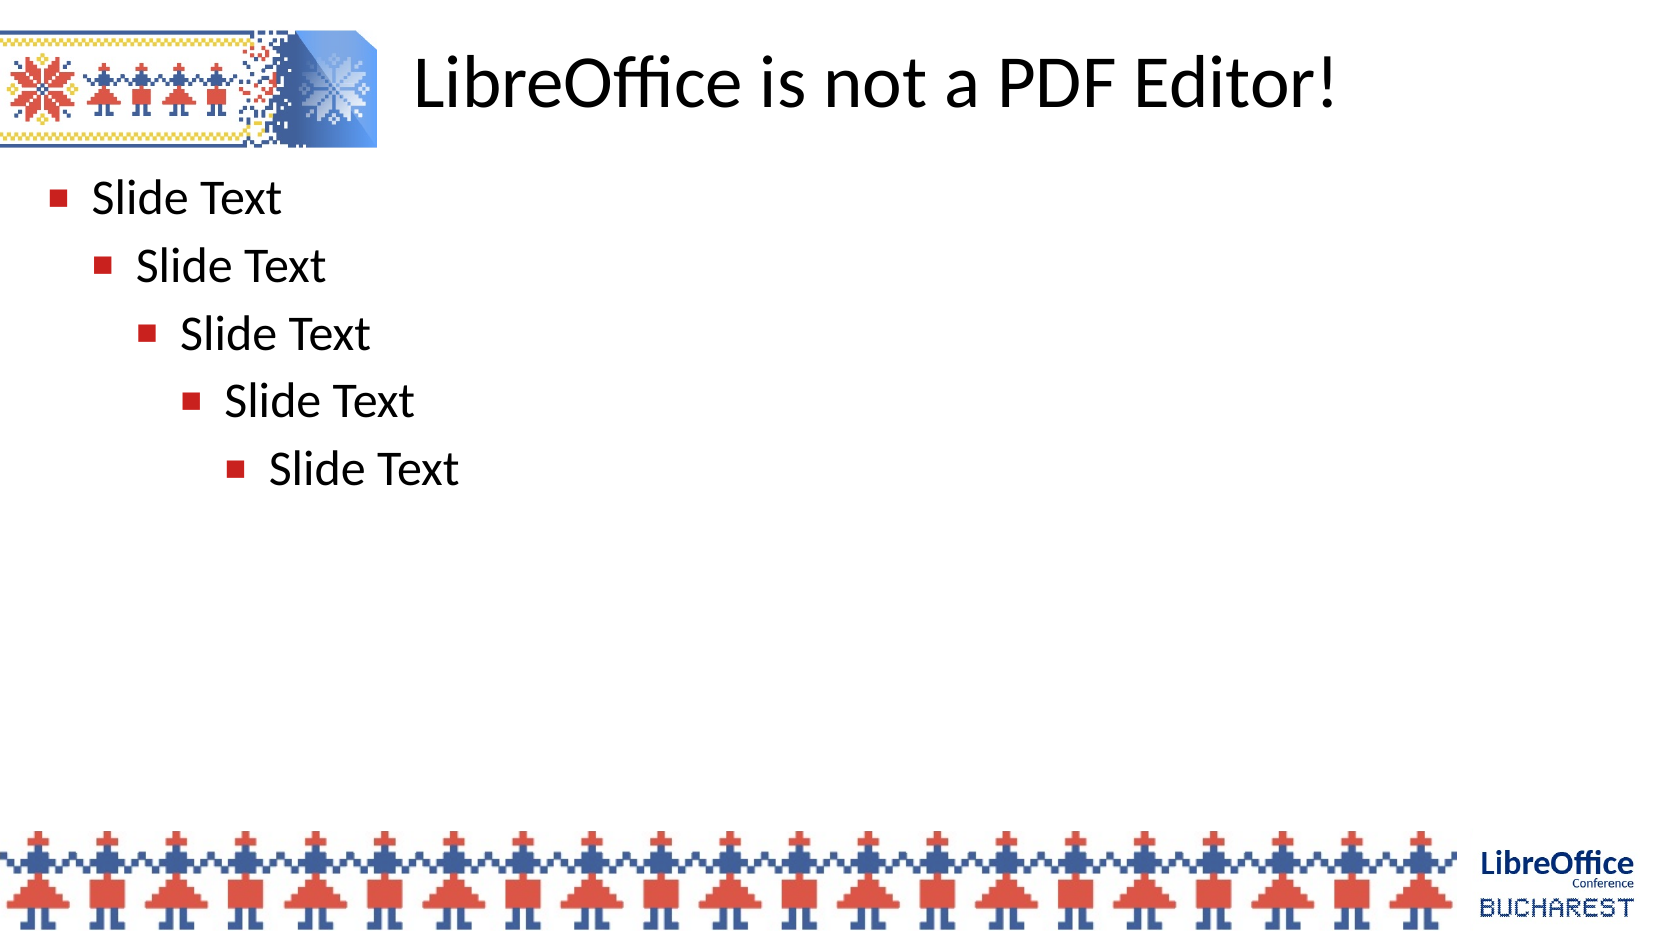

# LibreOffice is not a PDF Editor!
Slide Text
Slide Text
Slide Text
Slide Text
Slide Text